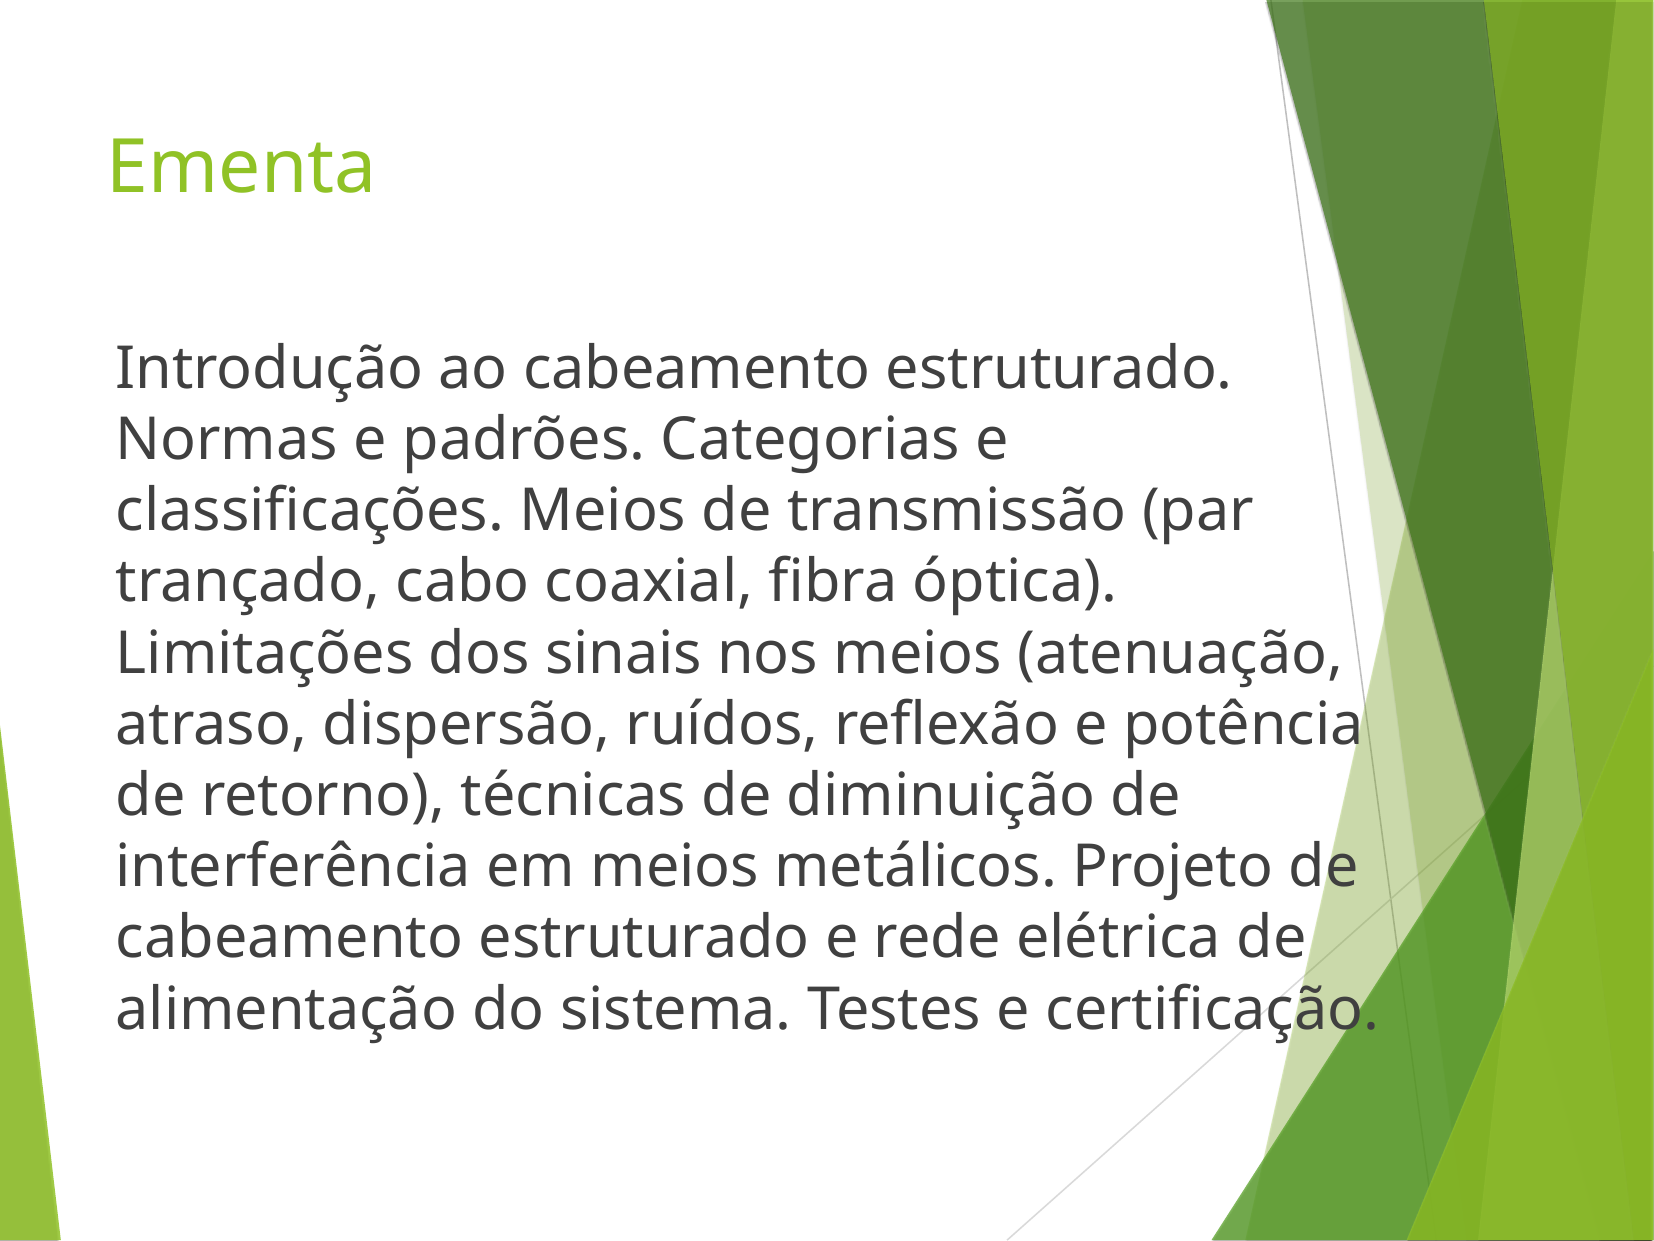

# Ementa
Introdução ao cabeamento estruturado. Normas e padrões. Categorias e classificações. Meios de transmissão (par trançado, cabo coaxial, fibra óptica). Limitações dos sinais nos meios (atenuação, atraso, dispersão, ruídos, reflexão e potência de retorno), técnicas de diminuição de interferência em meios metálicos. Projeto de cabeamento estruturado e rede elétrica de alimentação do sistema. Testes e certificação.